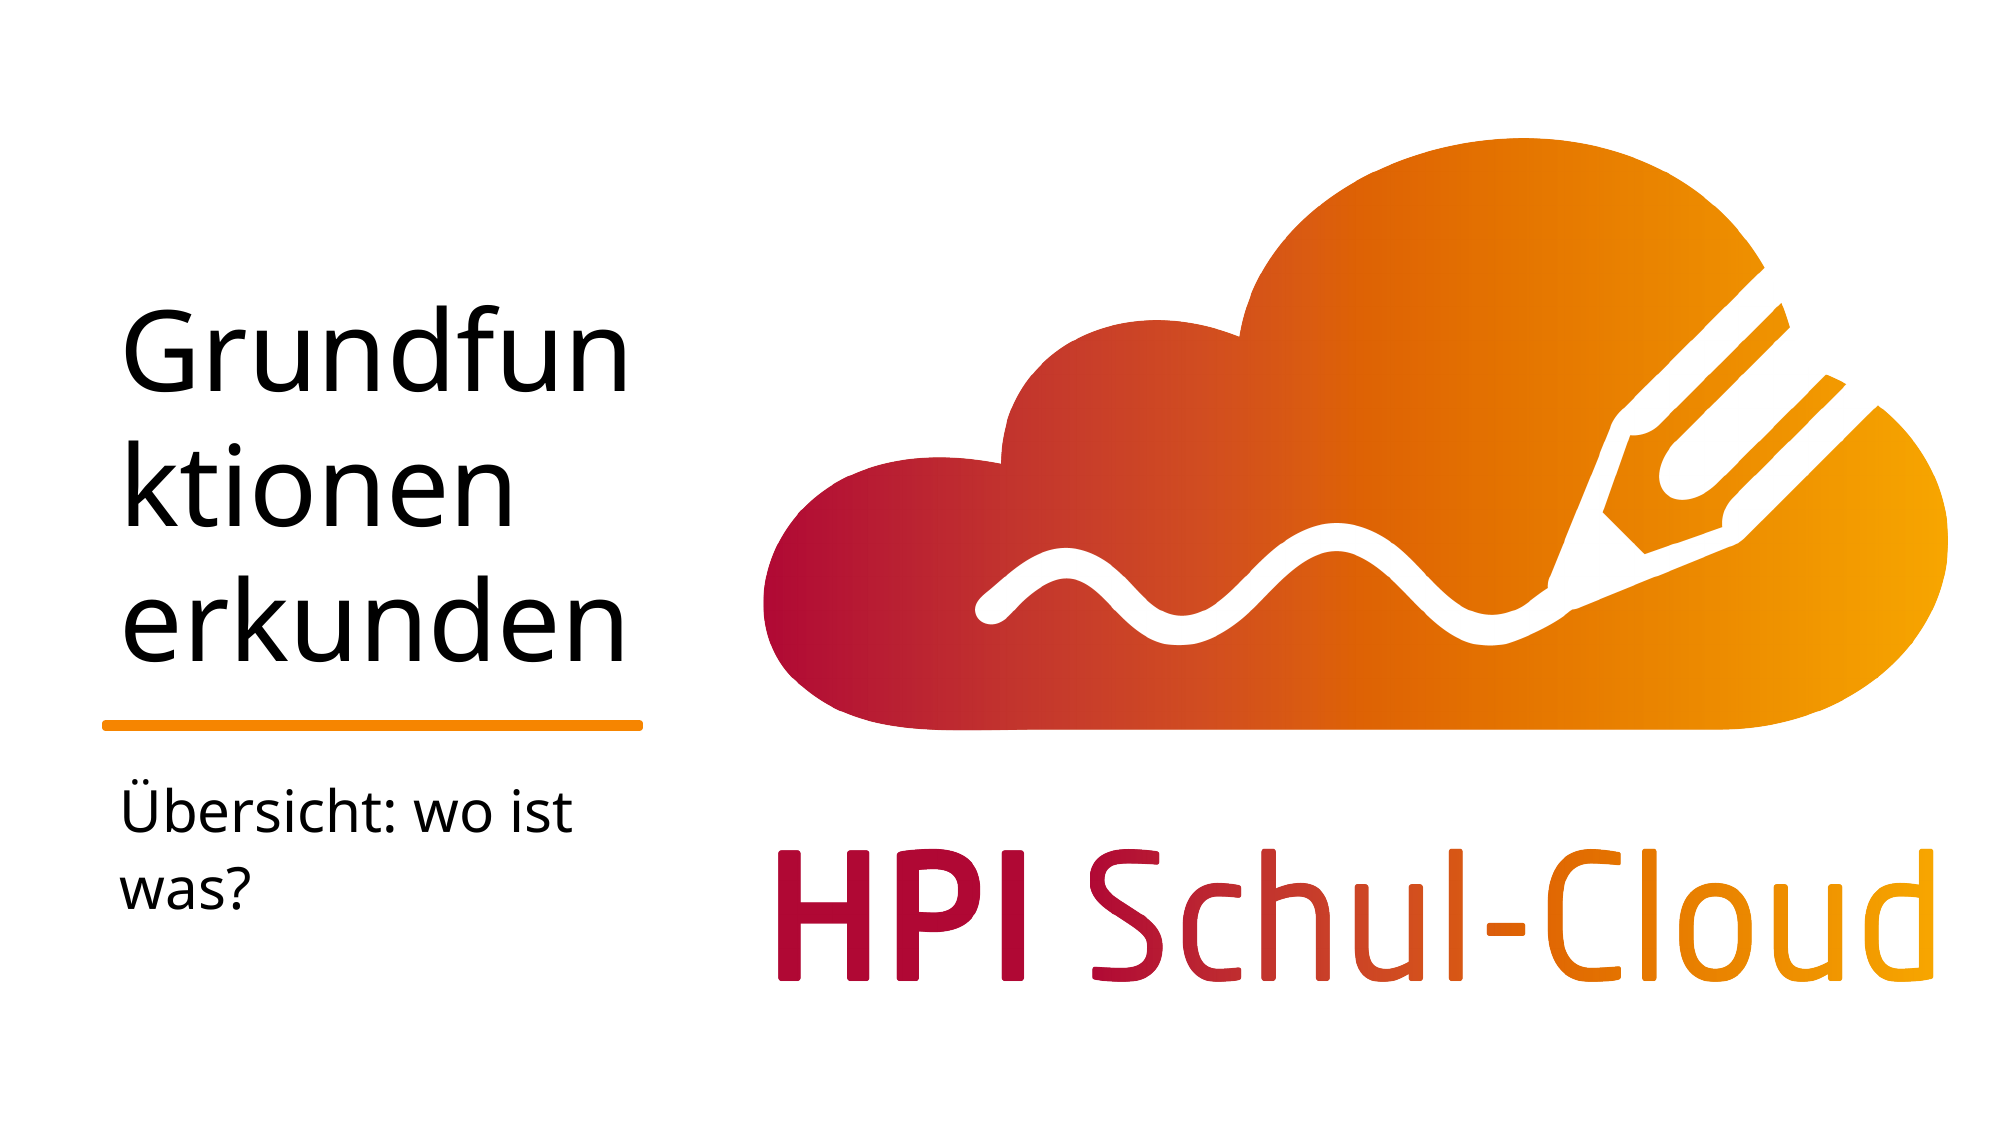

# Grundfunktionen erkunden
Übersicht: wo ist was?